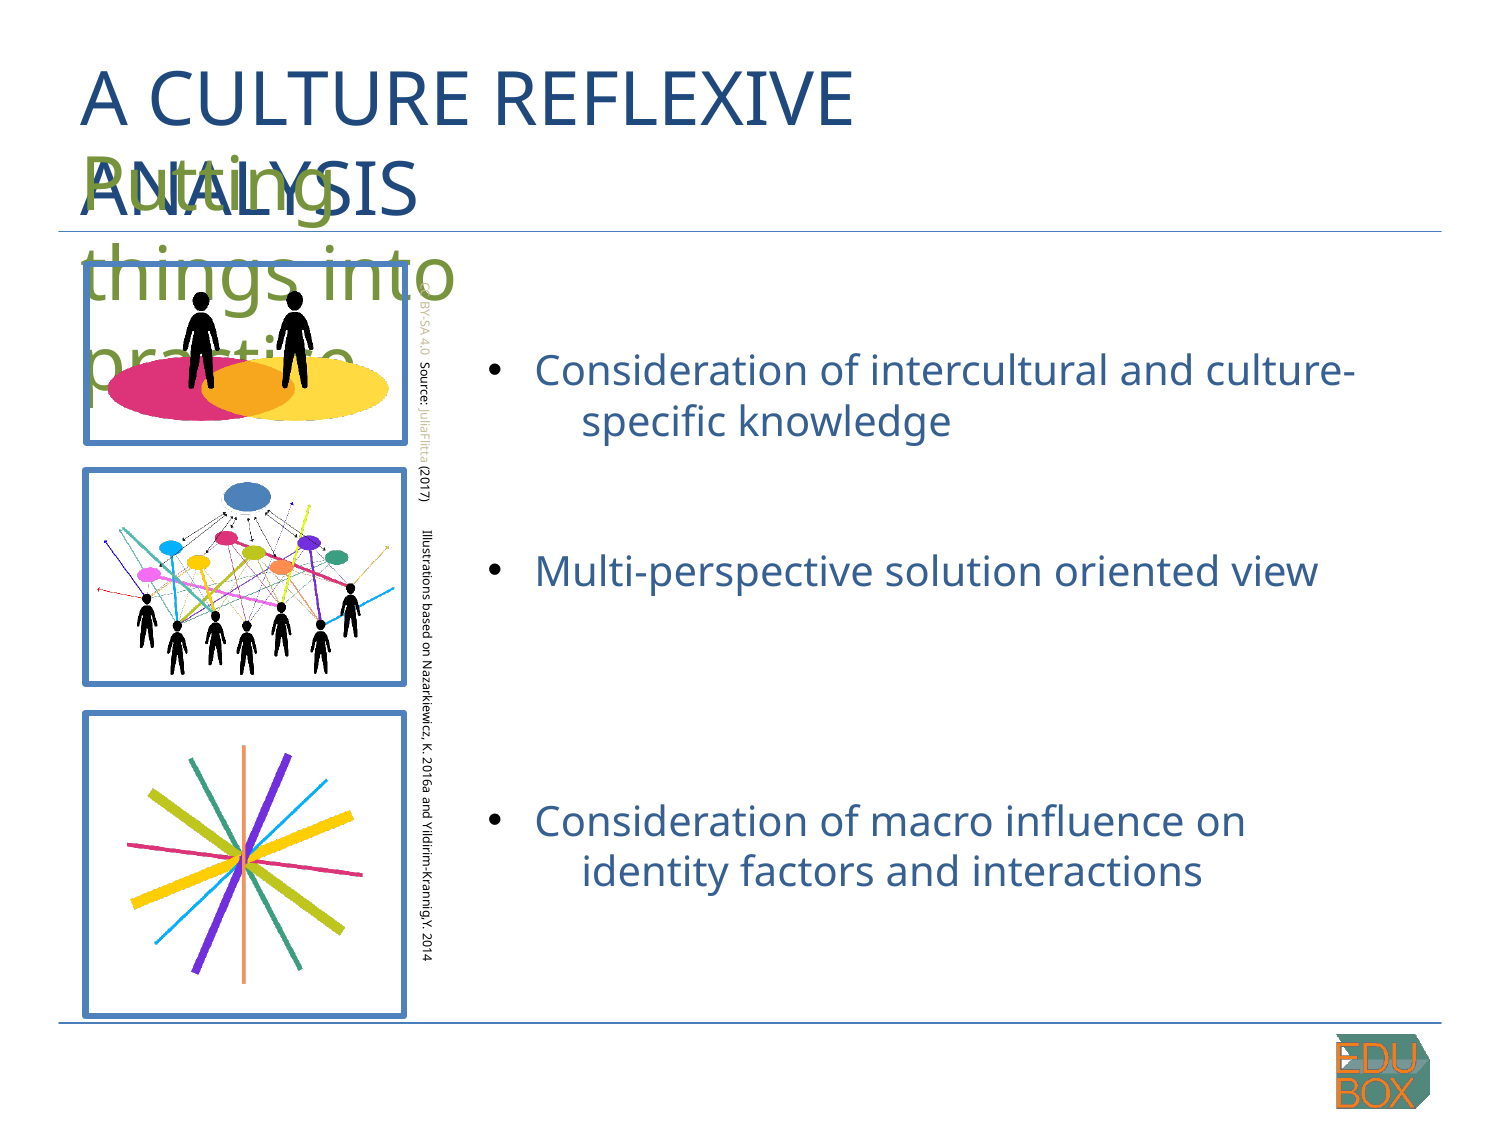

# A CULTURE REFLEXIVE ANALYSIS
Putting things into practice
Consideration of intercultural and culture-specific knowledge
Multi-perspective solution oriented view
Consideration of macro influence on identity factors and interactions
CC BY-SA 4.0 Source: JuliaFlitta (2017)
Illustrations based on Nazarkiewicz, K. 2016a and Yildirim-Krannig,Y. 2014